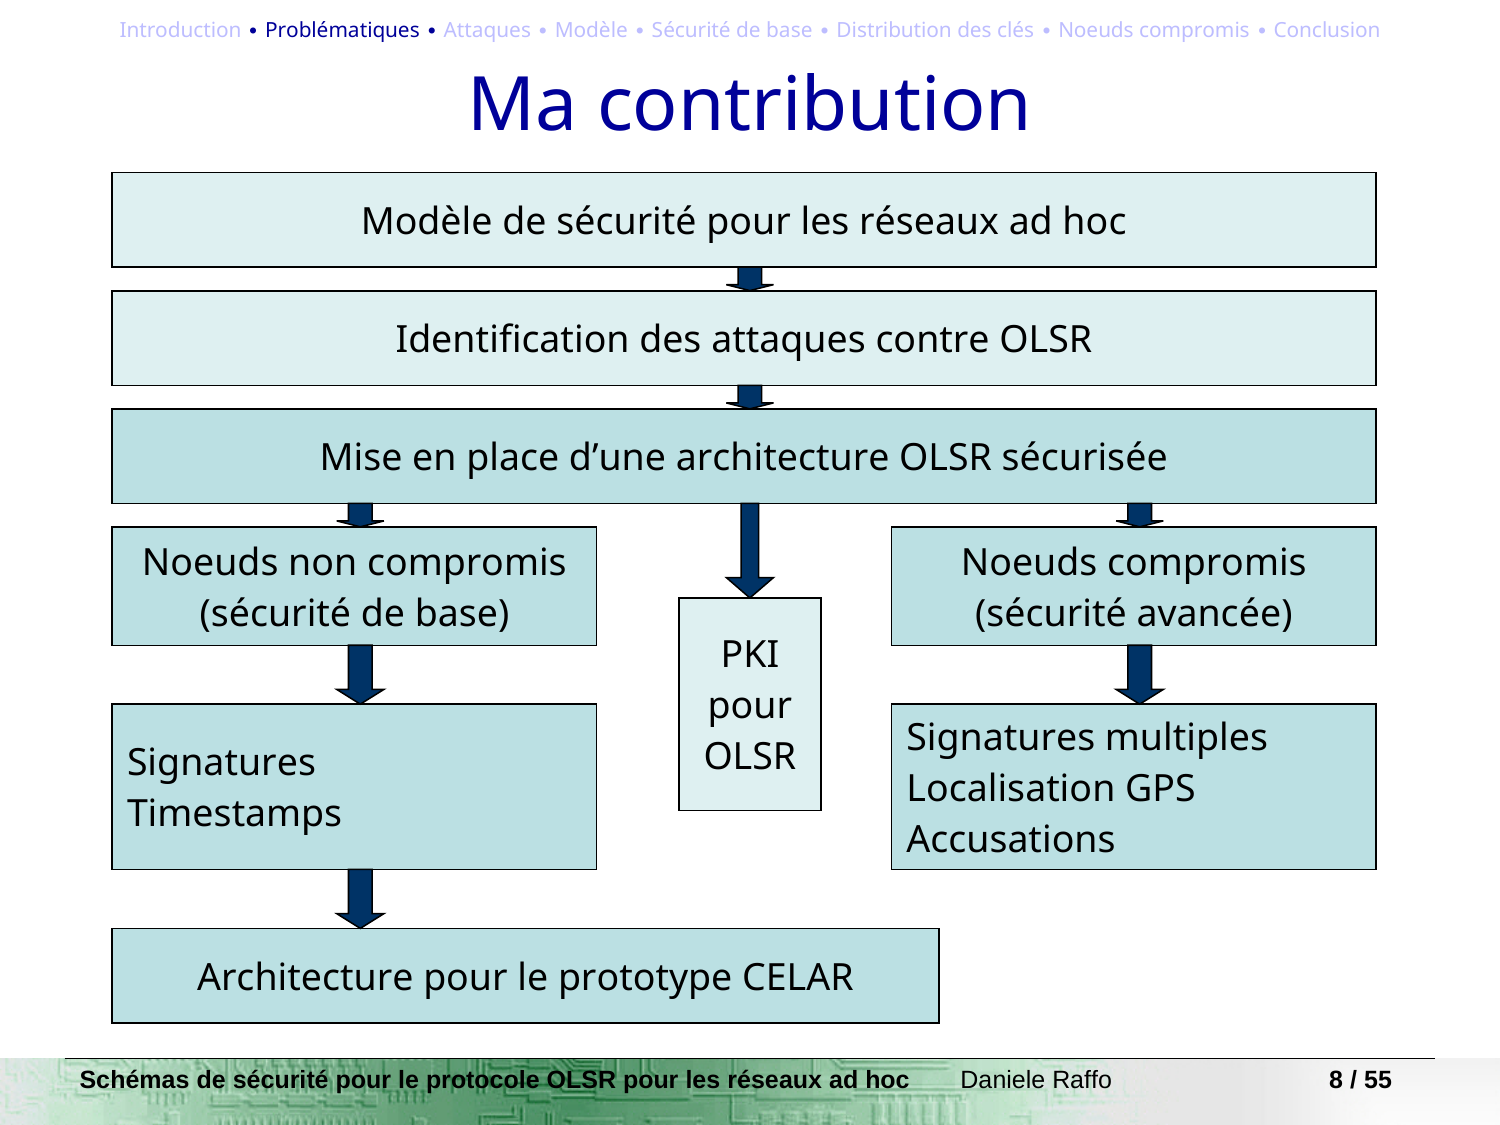

Introduction ∙ Problématiques ∙ Attaques ∙ Modèle ∙ Sécurité de base ∙ Distribution des clés ∙ Noeuds compromis ∙ Conclusion
Ma contribution
Modèle de sécurité pour les réseaux ad hoc
Identification des attaques contre OLSR
Mise en place d’une architecture OLSR sécurisée
Noeuds non compromis
(sécurité de base)
Noeuds compromis
(sécurité avancée)
PKI
pour
OLSR
Signatures
Timestamps
Signatures multiples
Localisation GPS
Accusations
Architecture pour le prototype CELAR
8
Schémas de sécurité pour le protocole OLSR pour les réseaux ad hoc Daniele Raffo